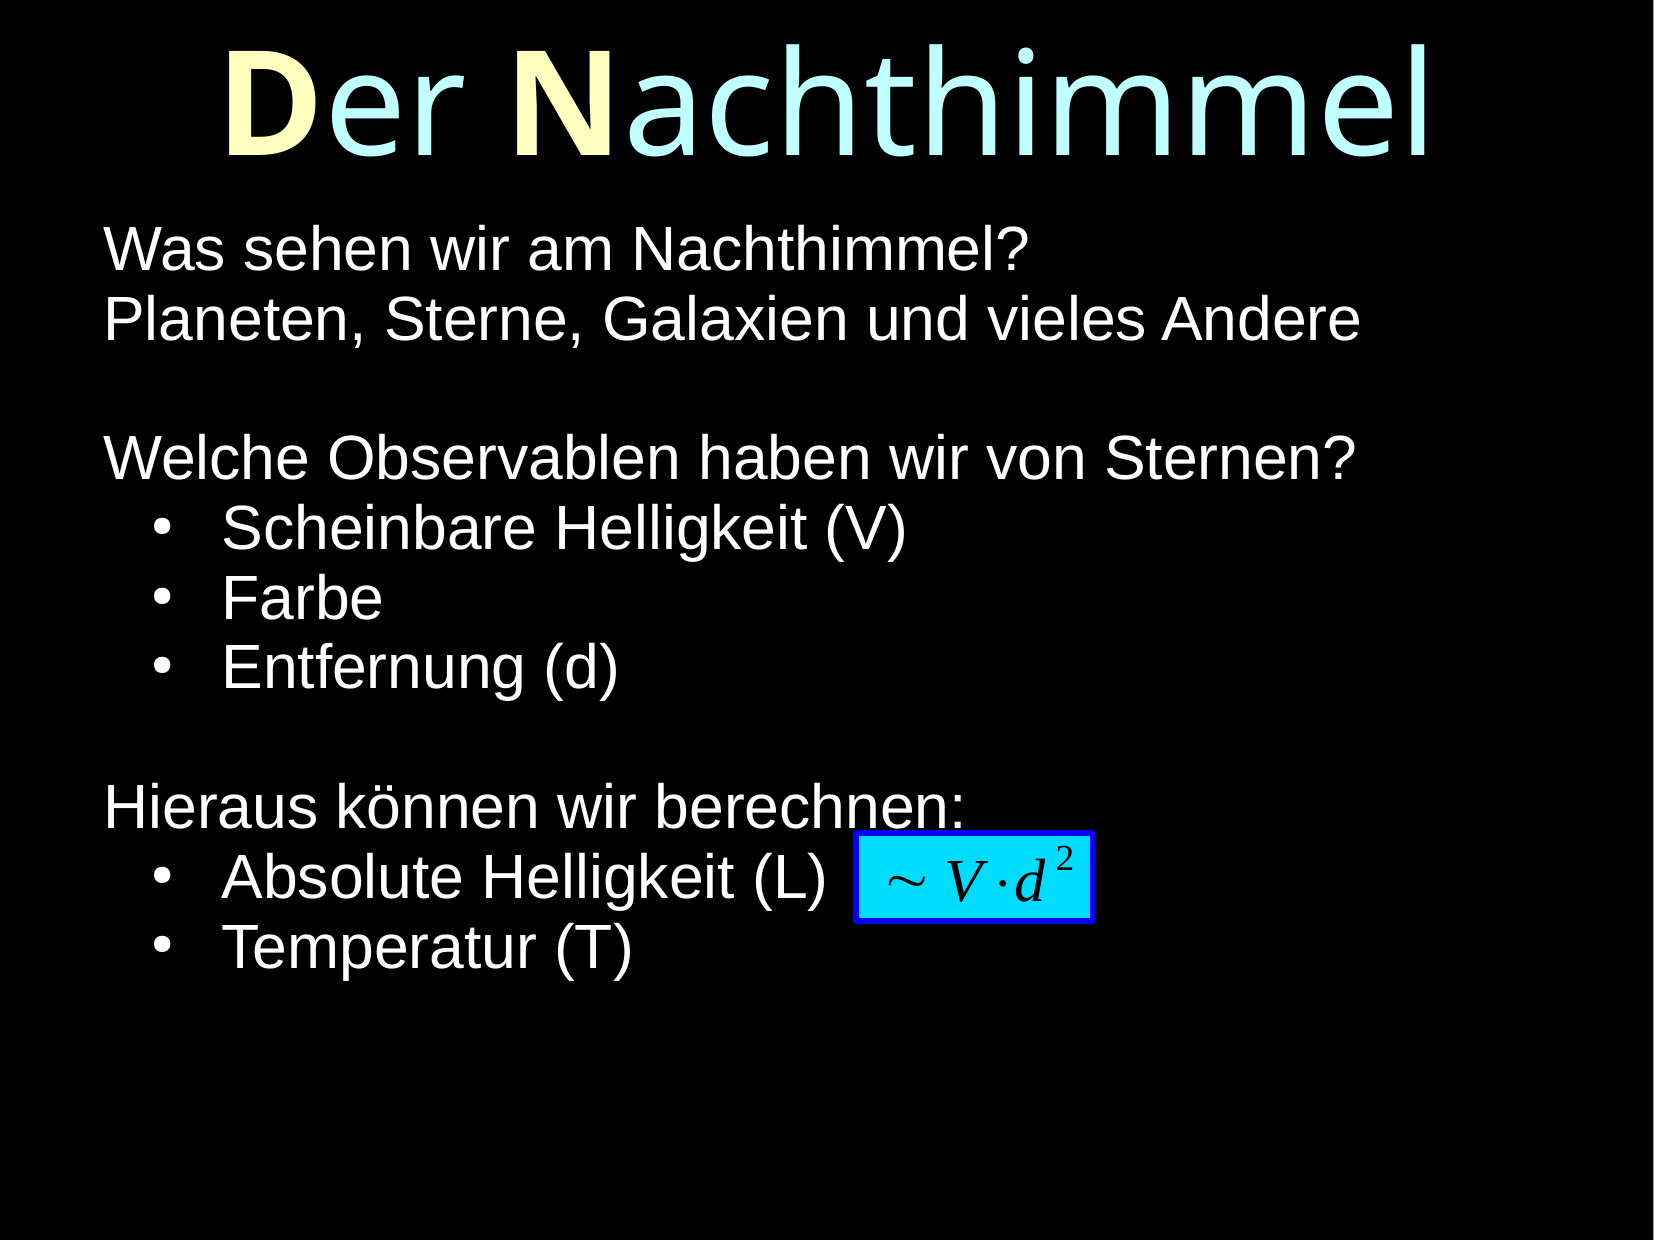

# Der Nachthimmel
Was sehen wir am Nachthimmel?
Planeten, Sterne, Galaxien und vieles Andere
Welche Observablen haben wir von Sternen?
Scheinbare Helligkeit (V)
Farbe
Entfernung (d)
Hieraus können wir berechnen:
Absolute Helligkeit (L)
Temperatur (T)